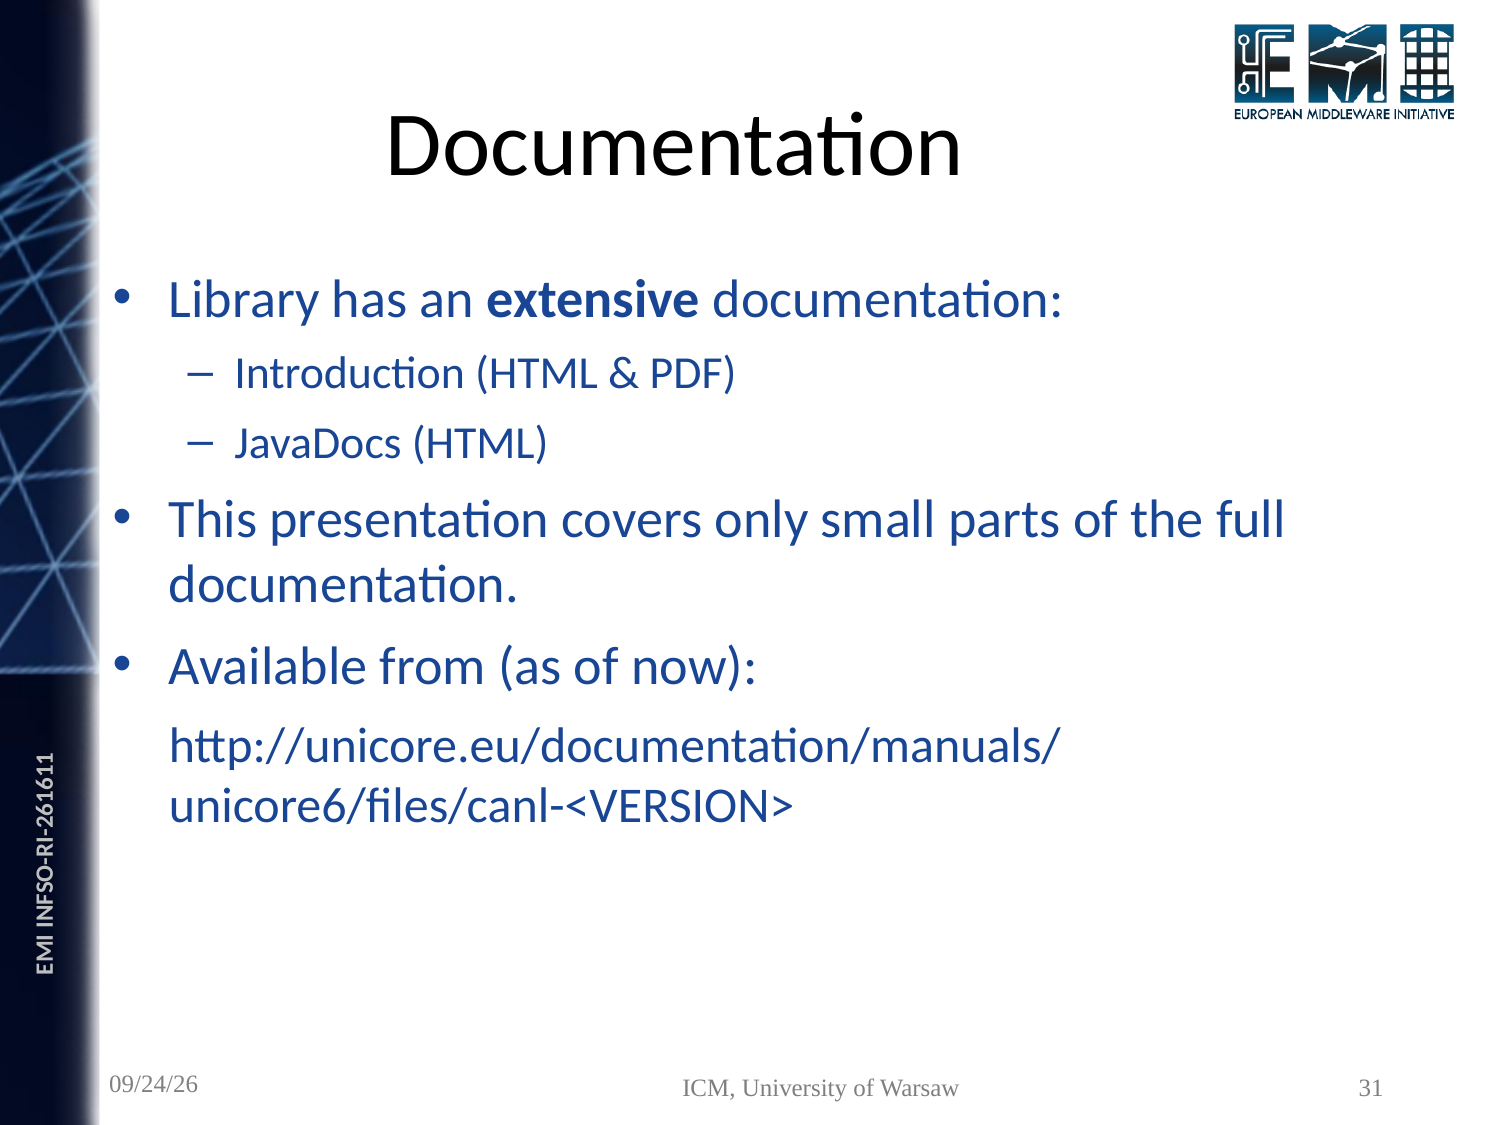

# Documentation
Library has an extensive documentation:
Introduction (HTML & PDF)
JavaDocs (HTML)
This presentation covers only small parts of the full documentation.
Available from (as of now):
http://unicore.eu/documentation/manuals/
unicore6/files/canl-<VERSION>
31